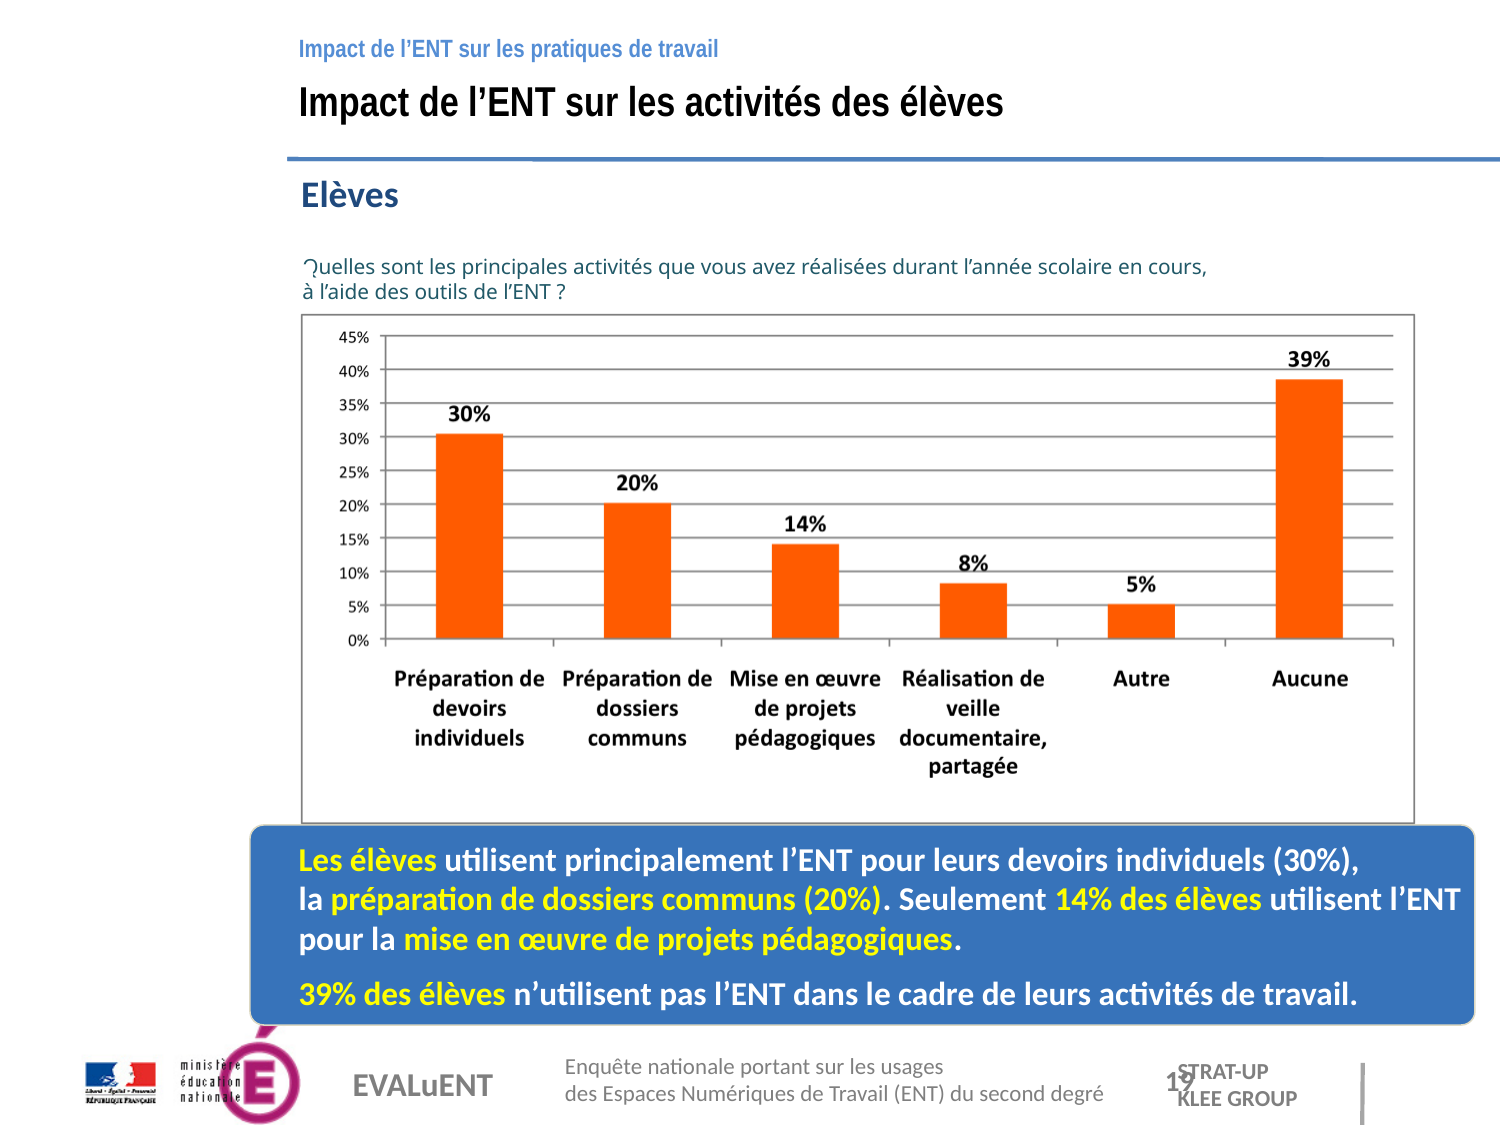

Impact de l’ENT sur les pratiques de travail
Impact de l’ENT sur les activités des élèves
Elèves
Quelles sont les principales activités que vous avez réalisées durant l’année scolaire en cours,
à l’aide des outils de l’ENT ?
Les élèves utilisent principalement l’ENT pour leurs devoirs individuels (30%),
la préparation de dossiers communs (20%). Seulement 14% des élèves utilisent l’ENT pour la mise en œuvre de projets pédagogiques.
39% des élèves n’utilisent pas l’ENT dans le cadre de leurs activités de travail.